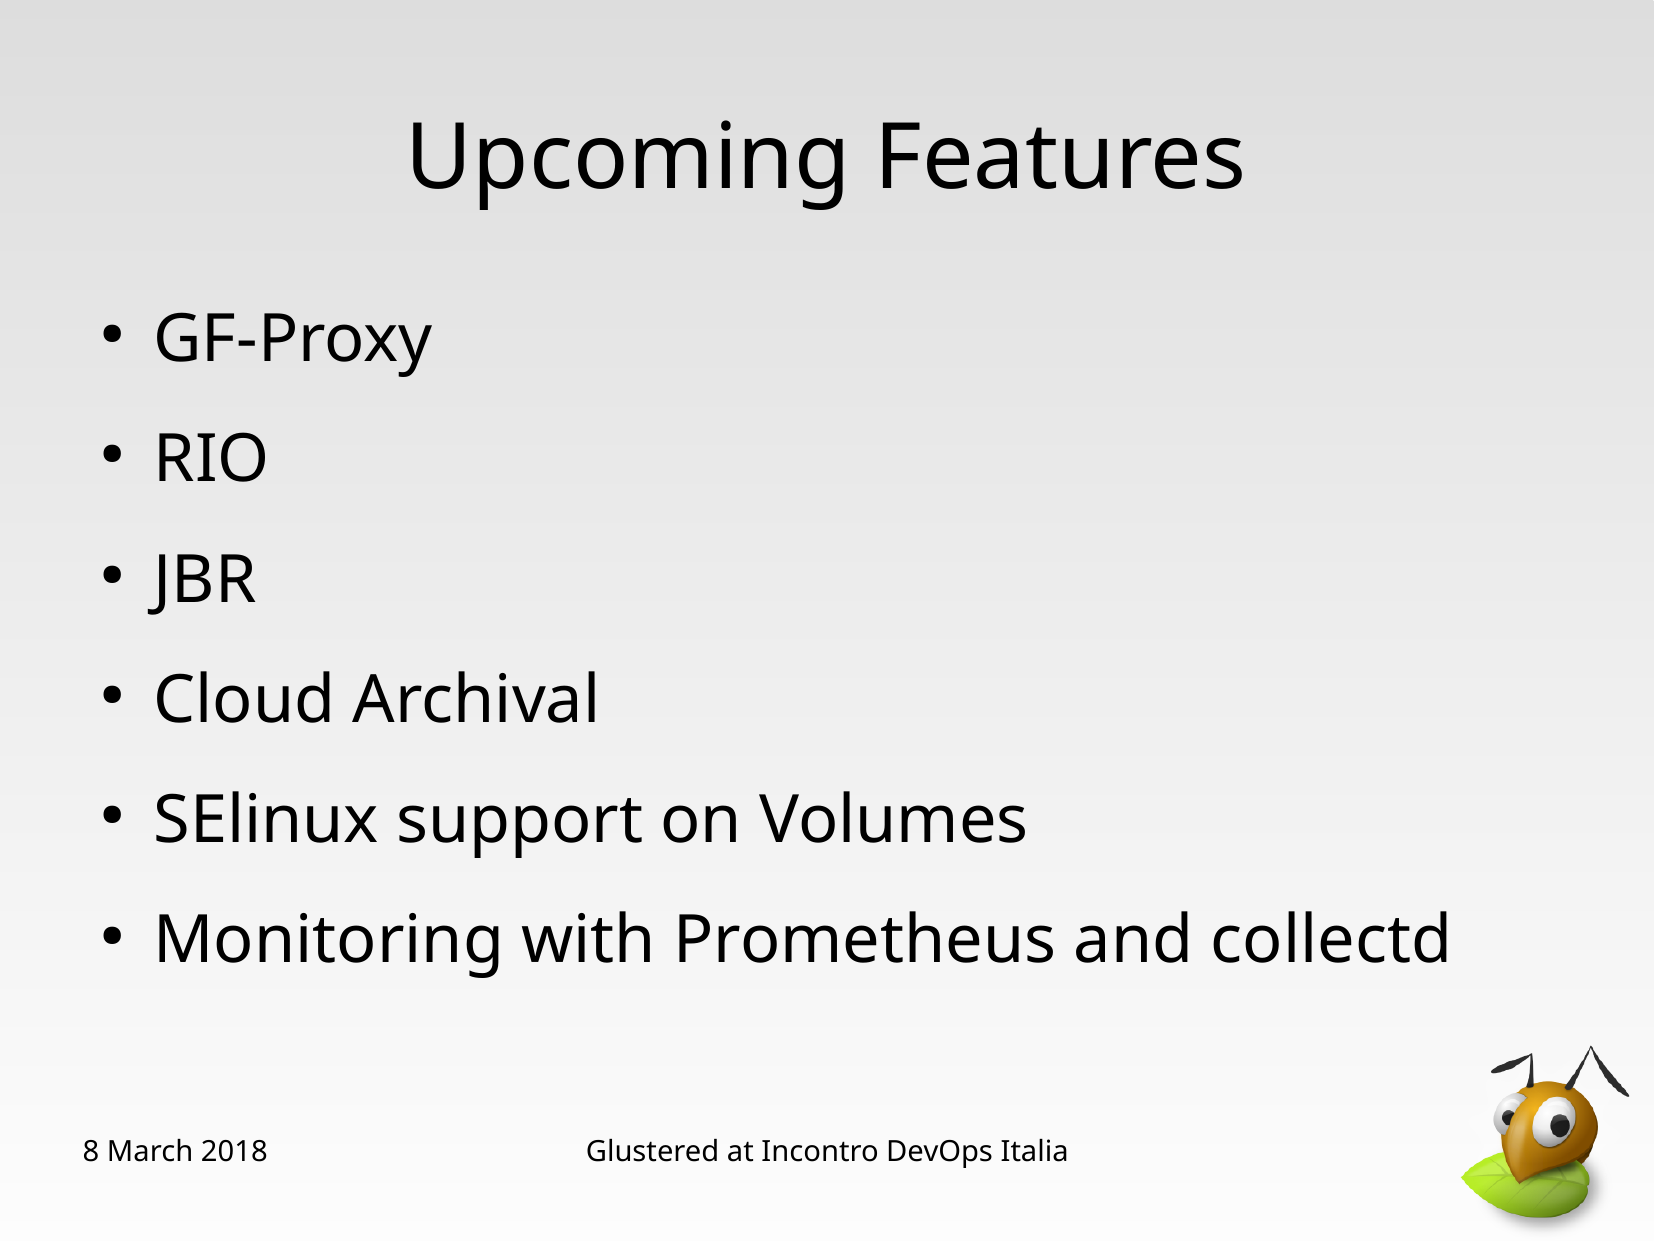

# Upcoming Features
GF-Proxy
RIO
JBR
Cloud Archival
SElinux support on Volumes
Monitoring with Prometheus and collectd
8 March 2018
Glustered at Incontro DevOps Italia